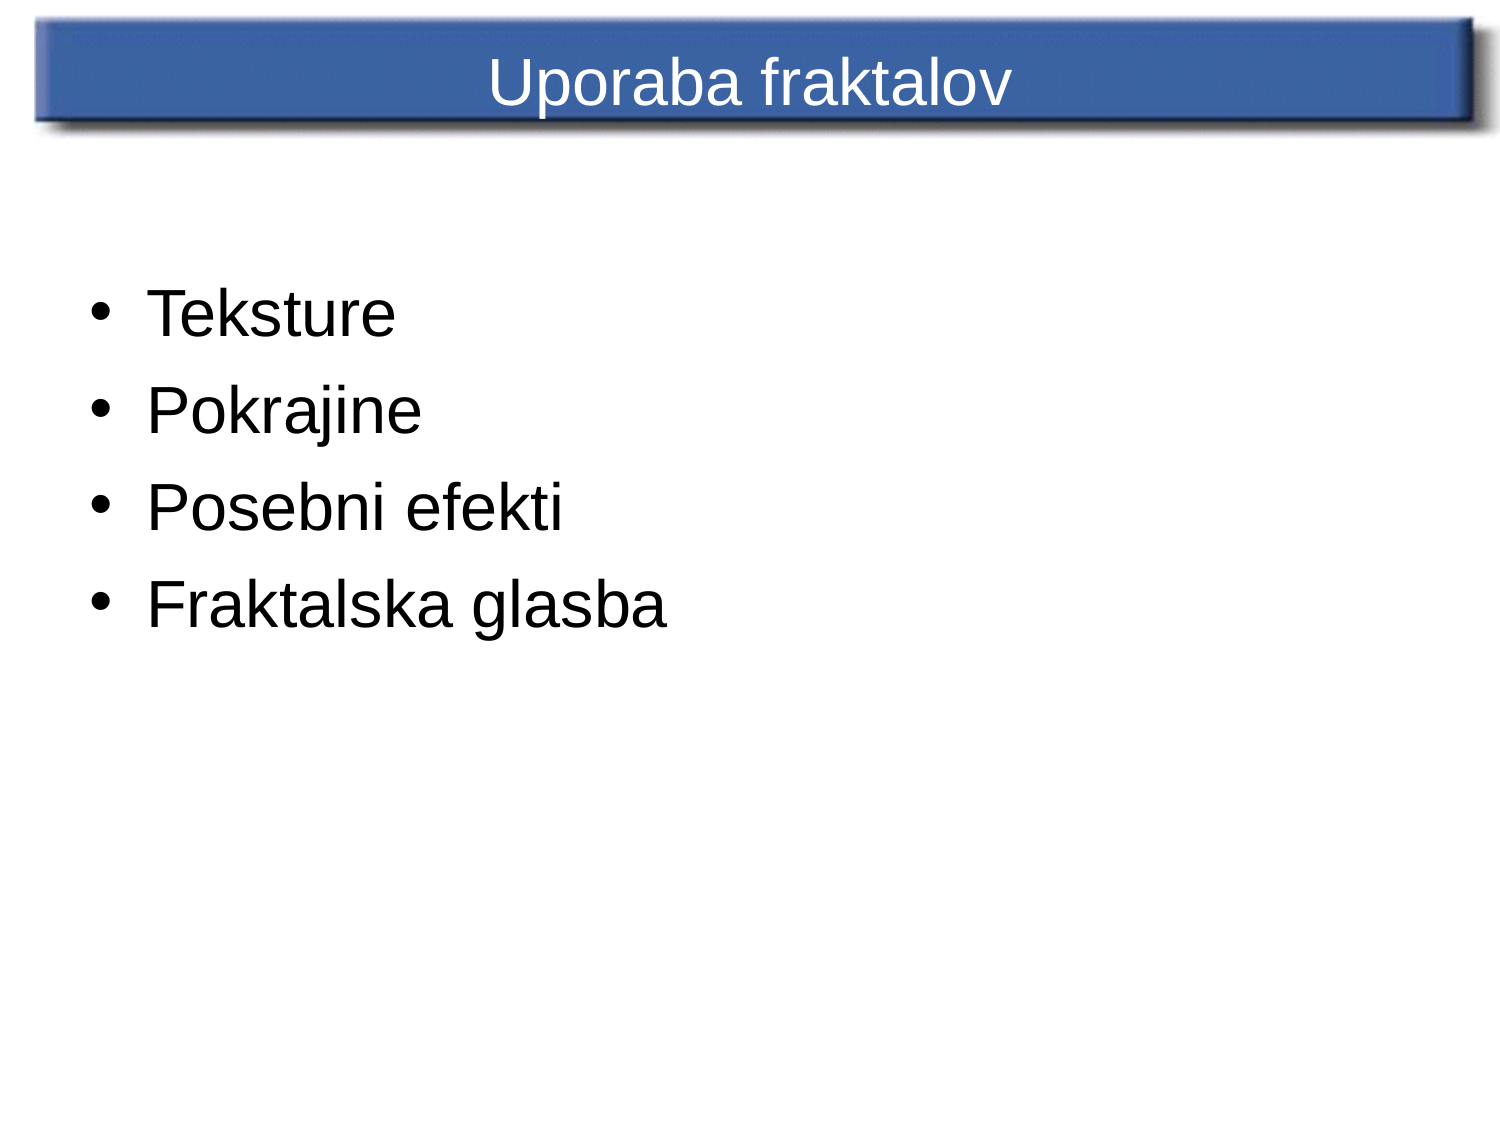

# Uporaba fraktalov
Teksture
Pokrajine
Posebni efekti
Fraktalska glasba